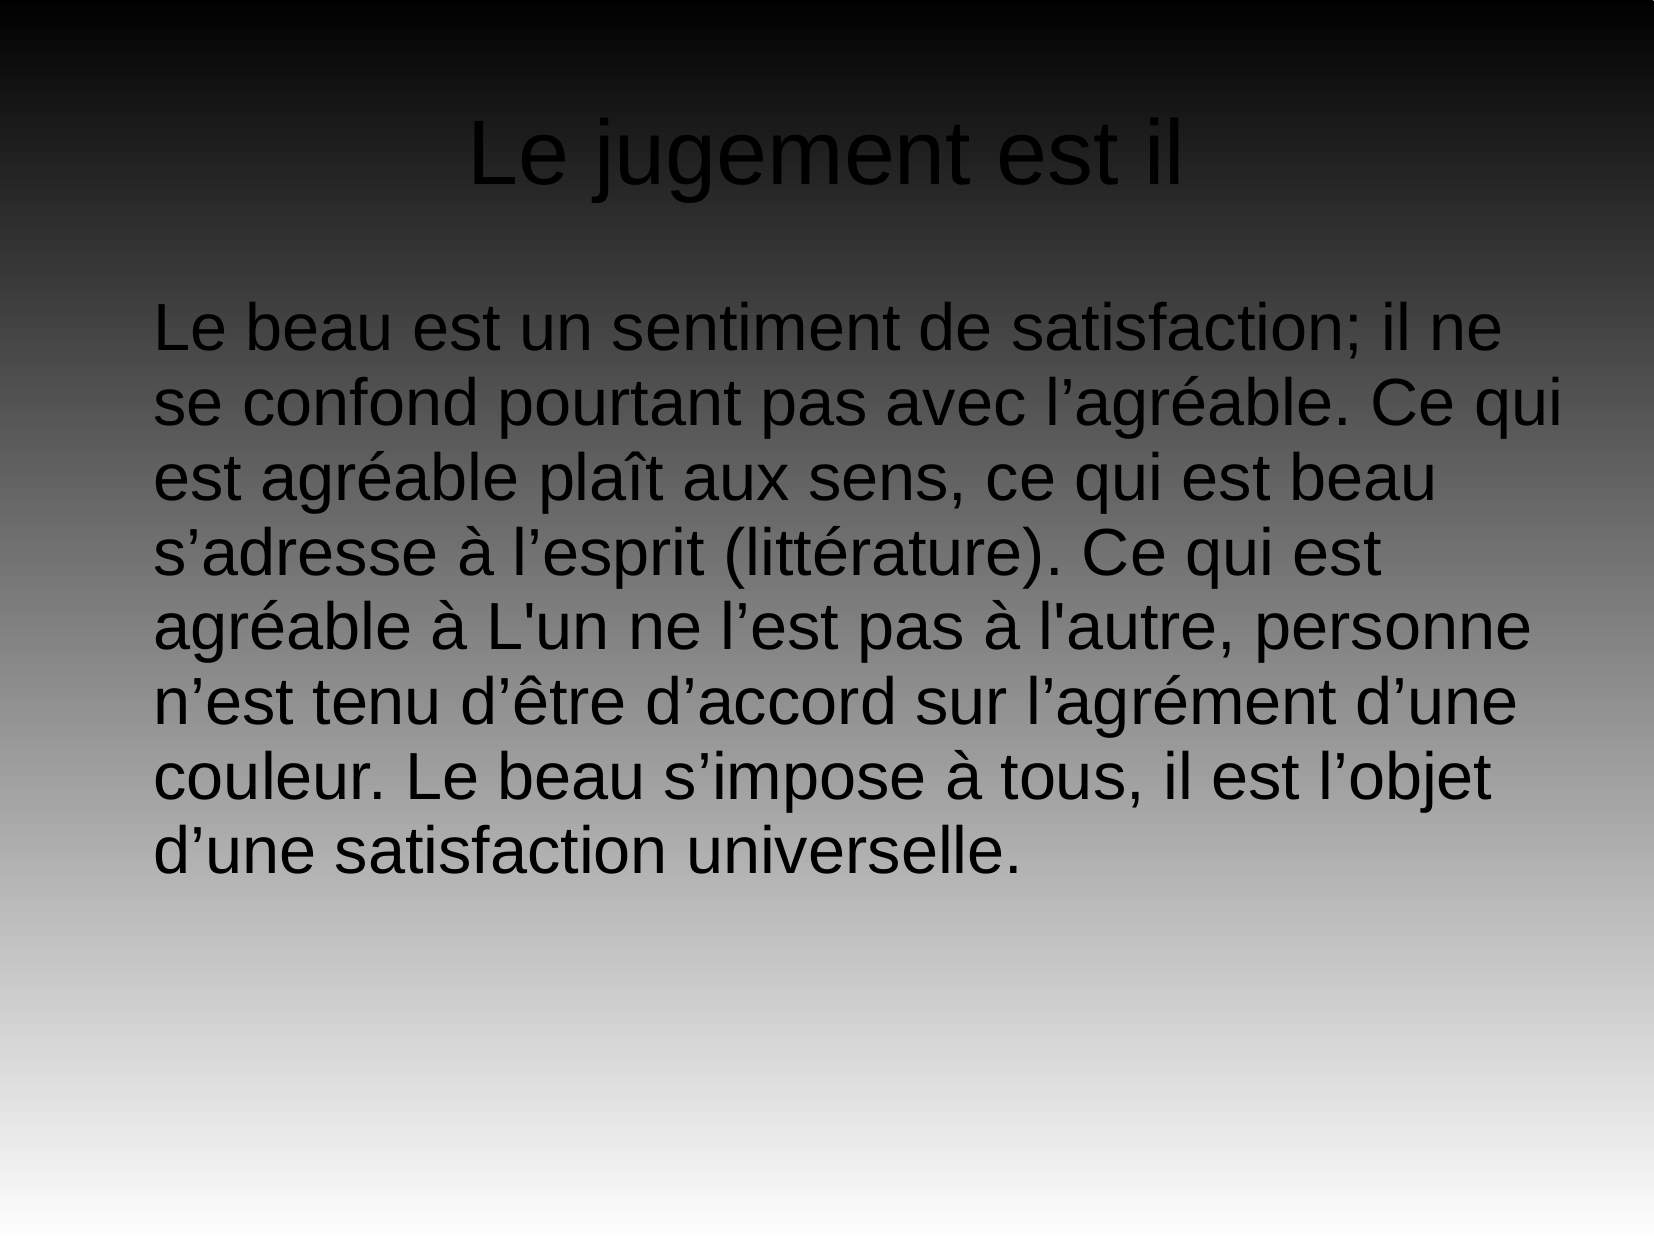

# Le jugement est il
Le beau est un sentiment de satisfaction; il ne se confond pourtant pas avec l’agréable. Ce qui est agréable plaît aux sens, ce qui est beau s’adresse à l’esprit (littérature). Ce qui est agréable à L'un ne l’est pas à l'autre, personne n’est tenu d’être d’accord sur l’agrément d’une couleur. Le beau s’impose à tous, il est l’objet d’une satisfaction universelle.